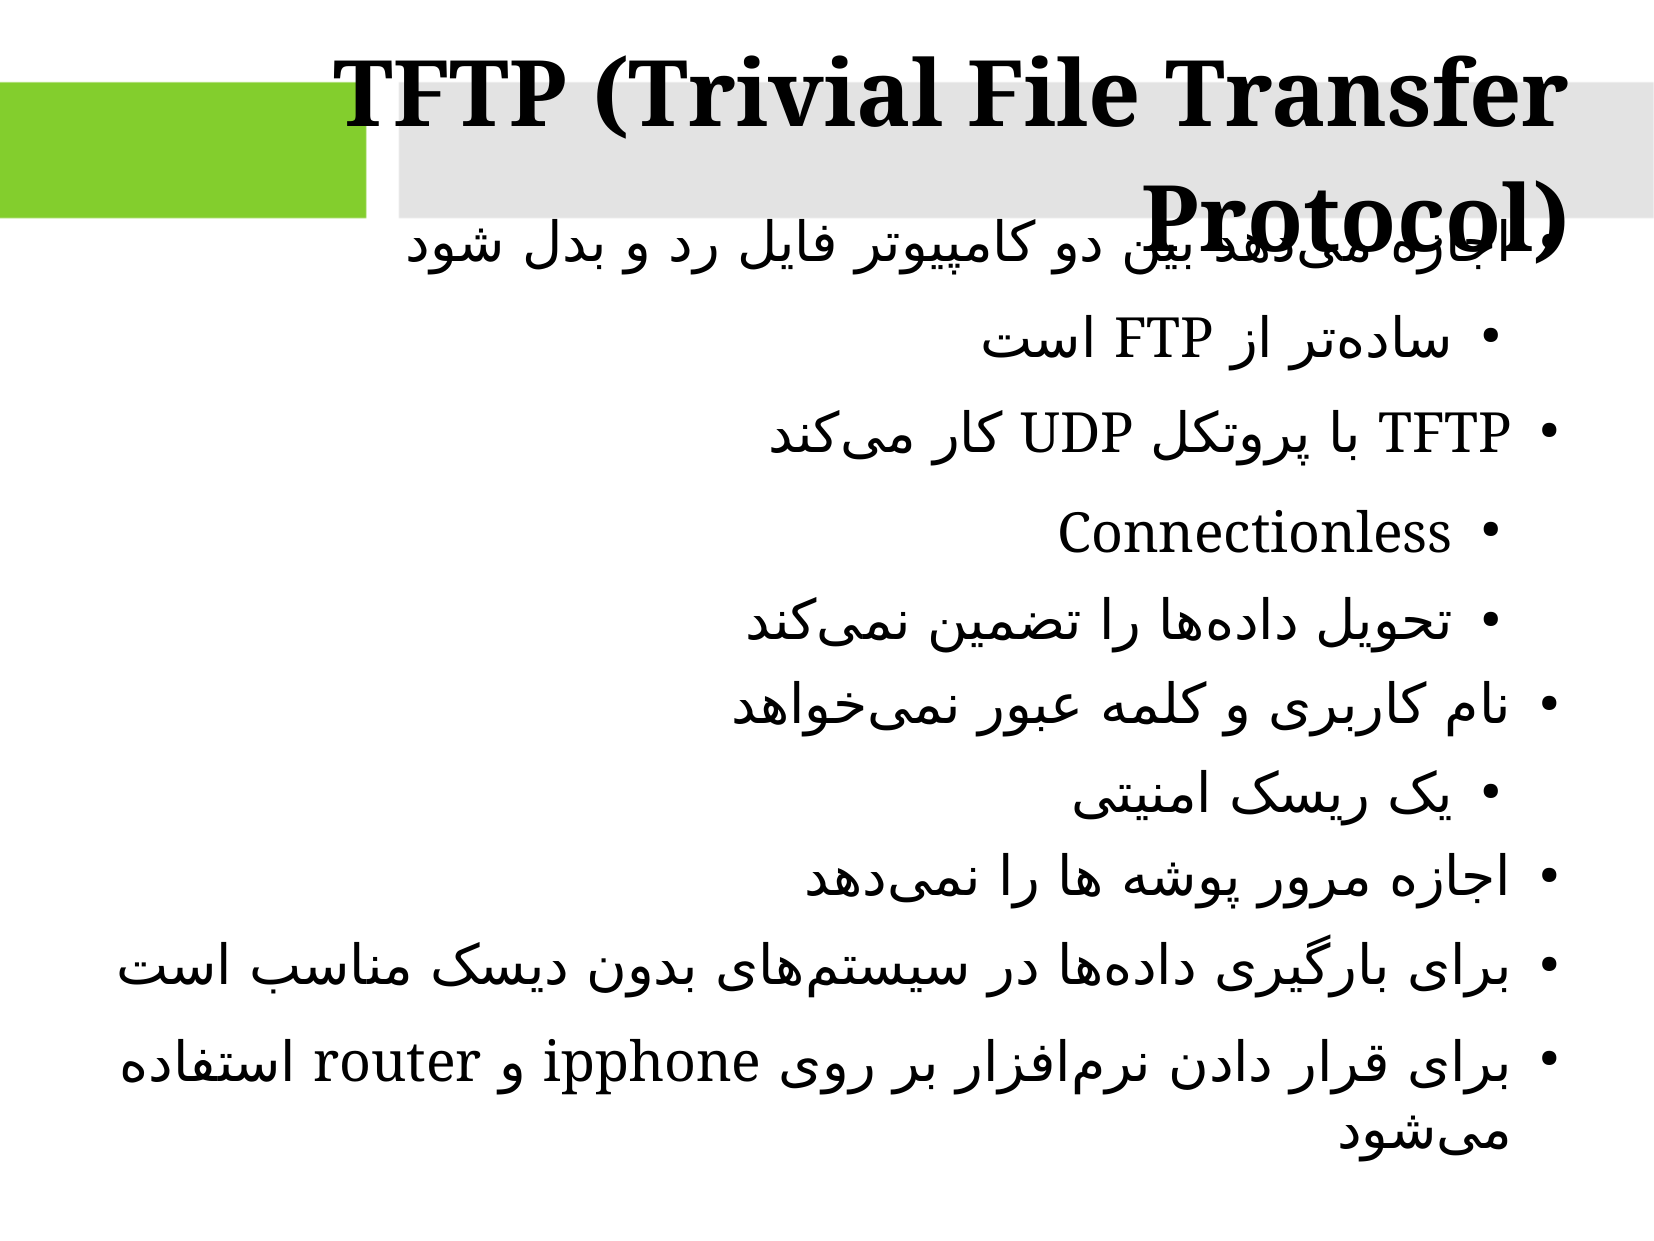

# TFTP (Trivial File Transfer Protocol)
اجازه می‌دهد بین دو کامپیوتر فایل رد و بدل شود
ساده‌تر از FTP است
TFTP با پروتکل UDP کار می‌کند
Connectionless
تحویل داده‌ها را تضمین نمی‌کند
نام کاربری و کلمه عبور نمی‌خواهد
یک ریسک امنیتی
اجازه مرور پوشه ها را نمی‌دهد
برای بارگیری داده‌ها در سیستم‌های بدون دیسک مناسب است
برای قرار دادن نرم‌افزار بر روی ipphone و router استفاده می‌شود